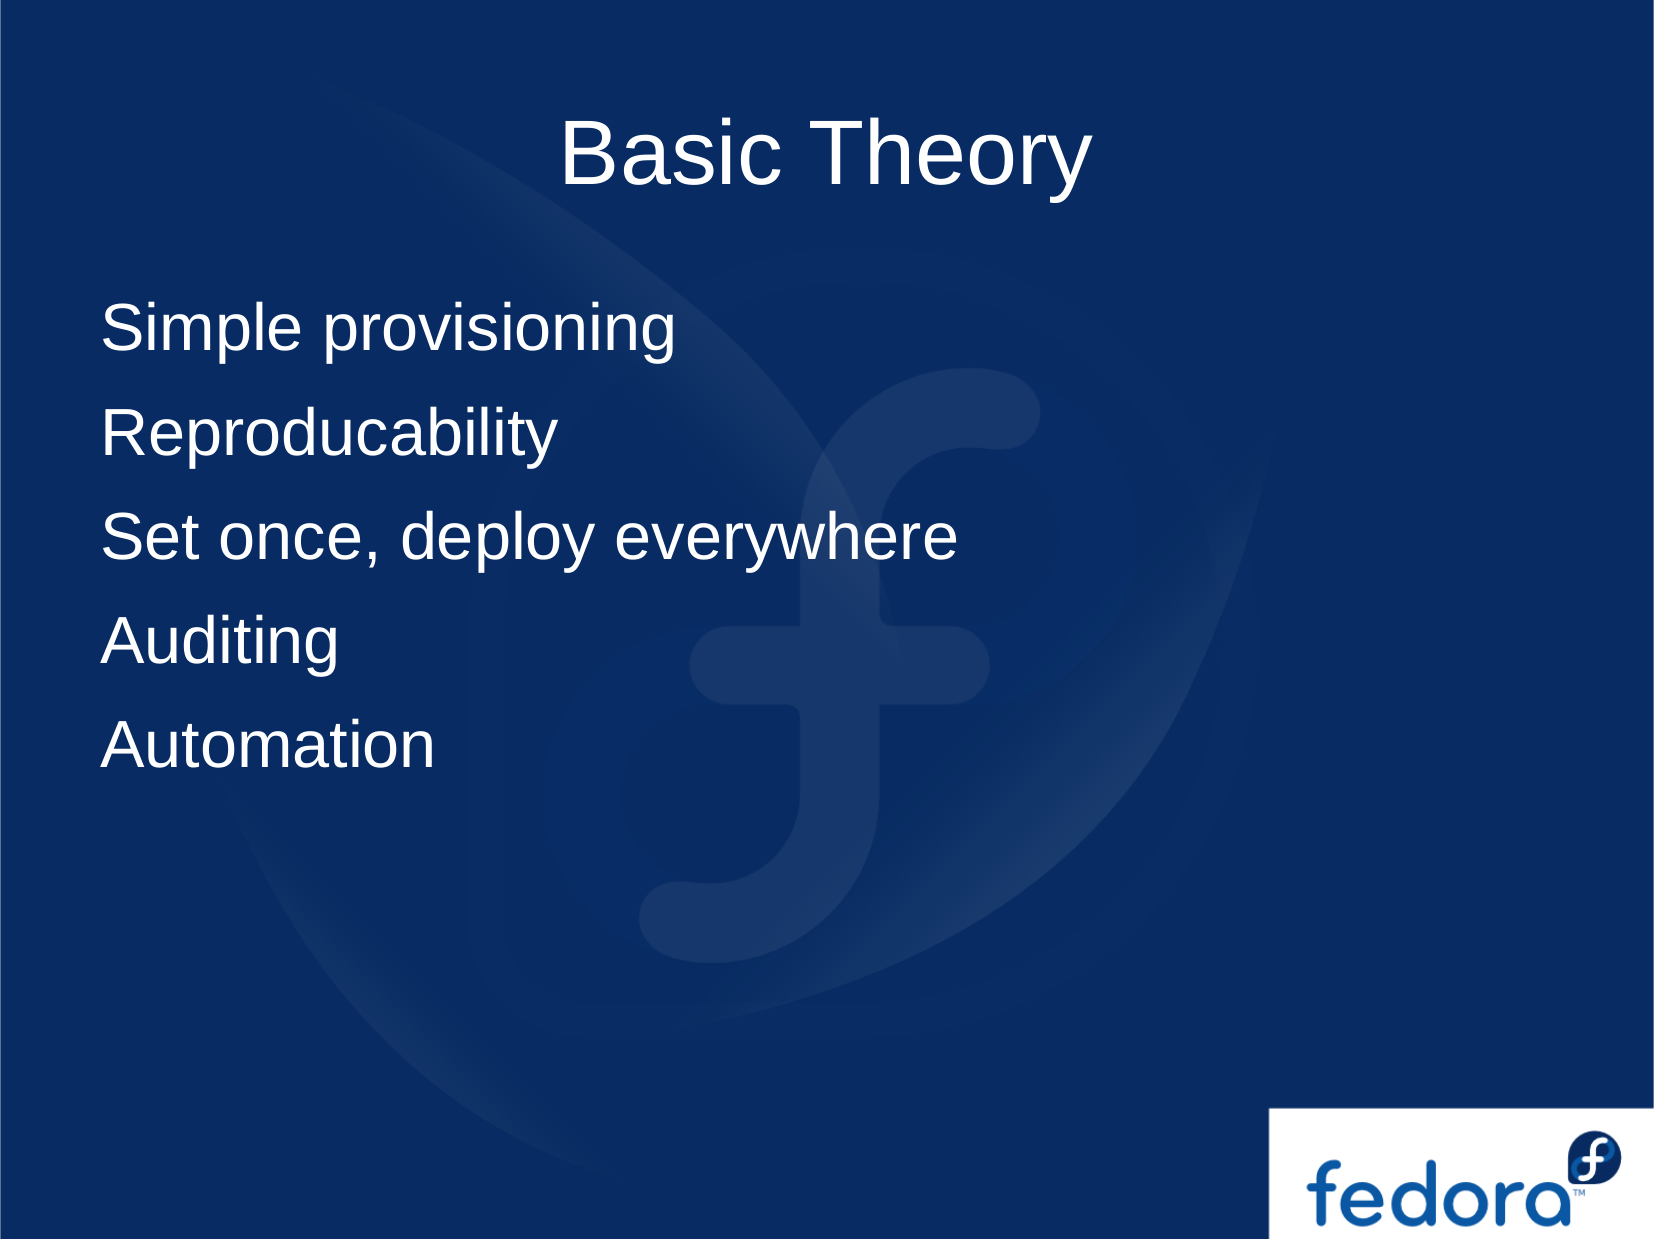

# Basic Theory
Simple provisioning
Reproducability
Set once, deploy everywhere
Auditing
Automation